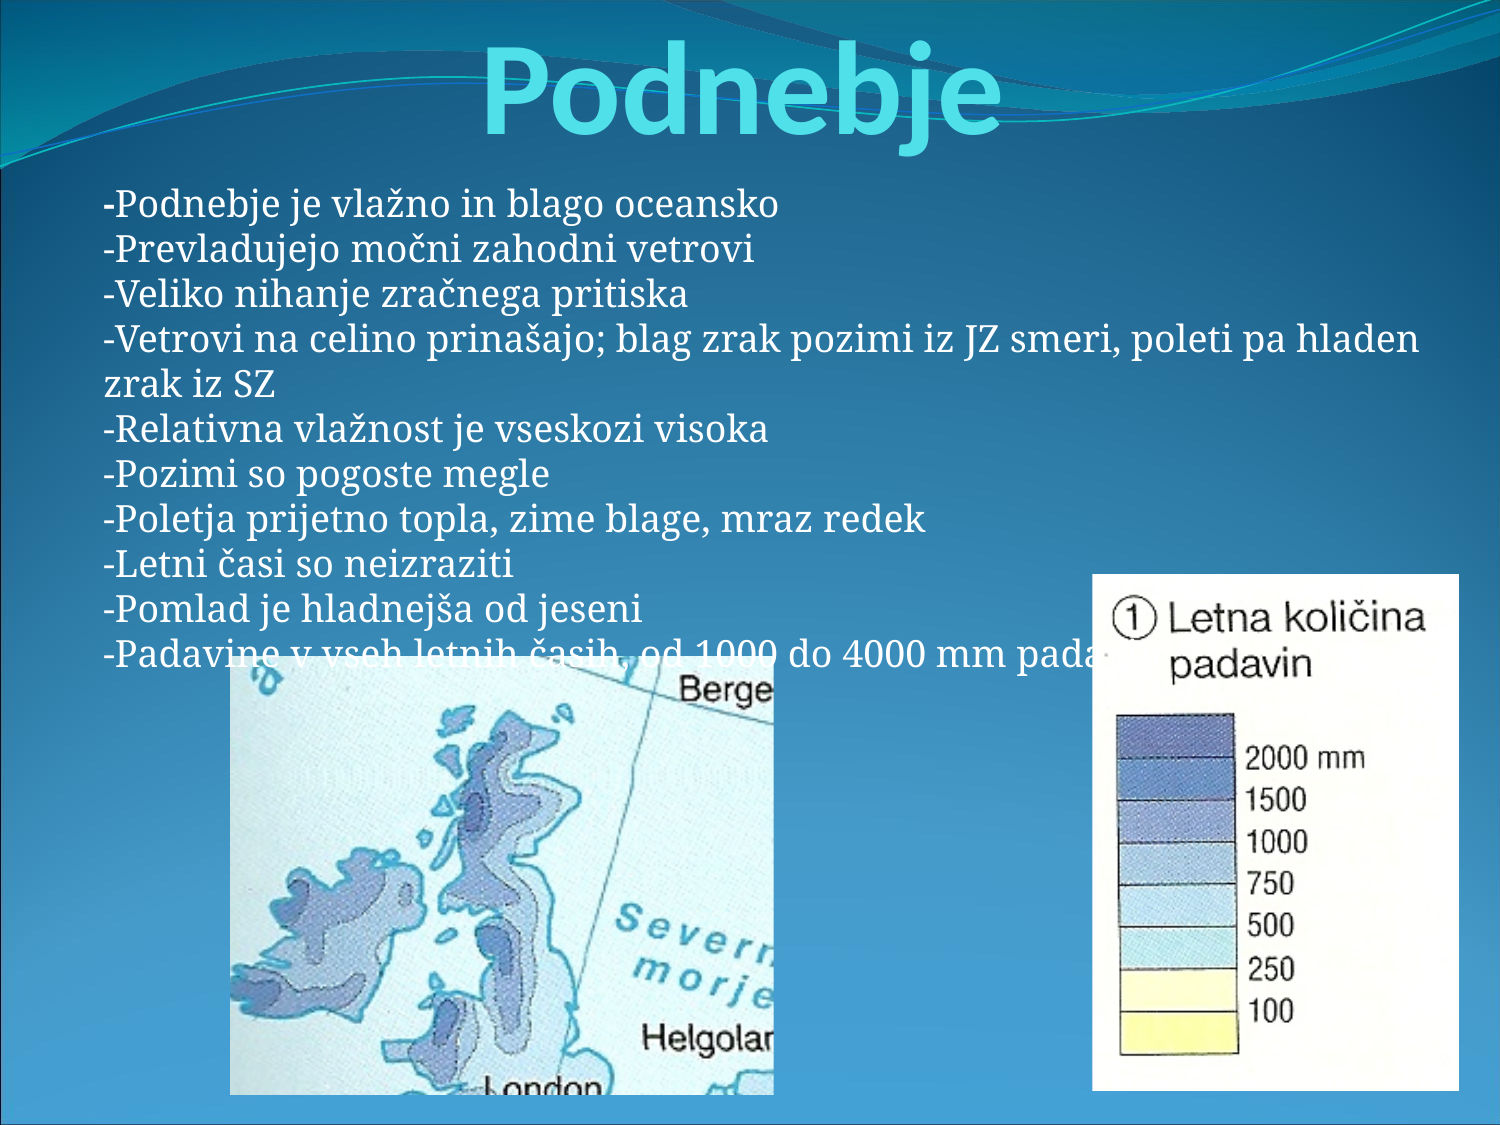

# Podnebje
-Podnebje je vlažno in blago oceansko
-Prevladujejo močni zahodni vetrovi
-Veliko nihanje zračnega pritiska
-Vetrovi na celino prinašajo; blag zrak pozimi iz JZ smeri, poleti pa hladen zrak iz SZ
-Relativna vlažnost je vseskozi visoka
-Pozimi so pogoste megle
-Poletja prijetno topla, zime blage, mraz redek
-Letni časi so neizraziti
-Pomlad je hladnejša od jeseni
-Padavine v vseh letnih časih, od 1000 do 4000 mm padavin